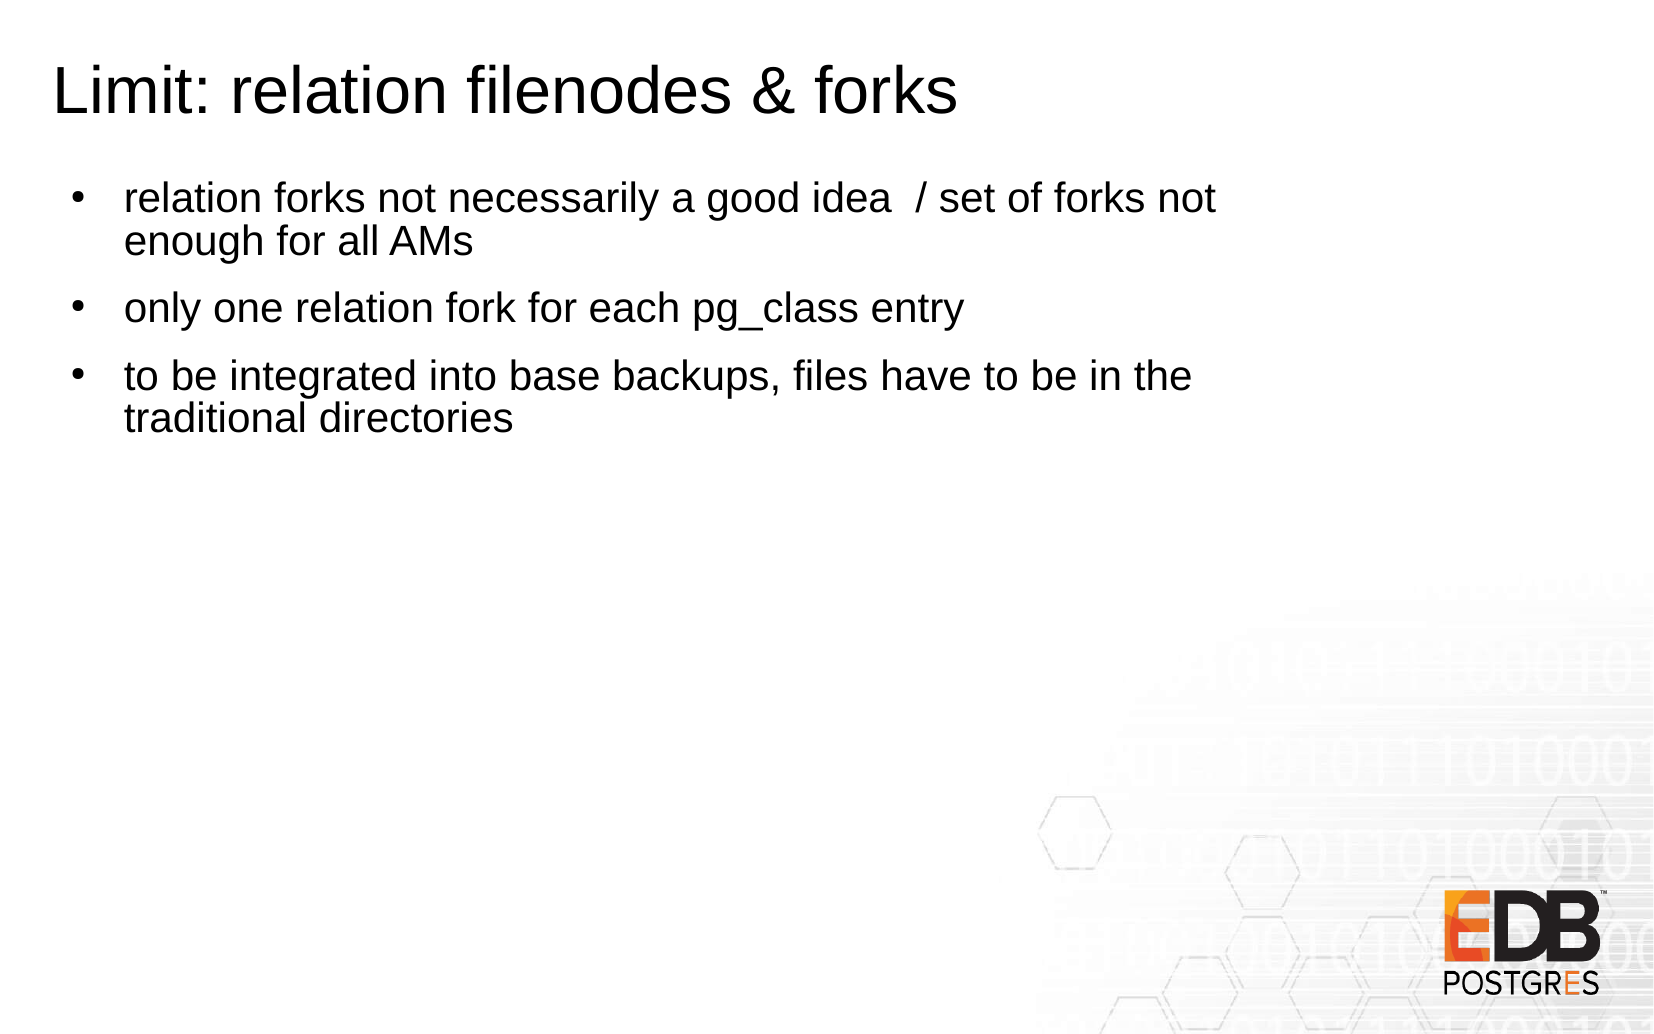

# Limit: relation filenodes & forks
relation forks not necessarily a good idea / set of forks not enough for all AMs
only one relation fork for each pg_class entry
to be integrated into base backups, files have to be in the traditional directories